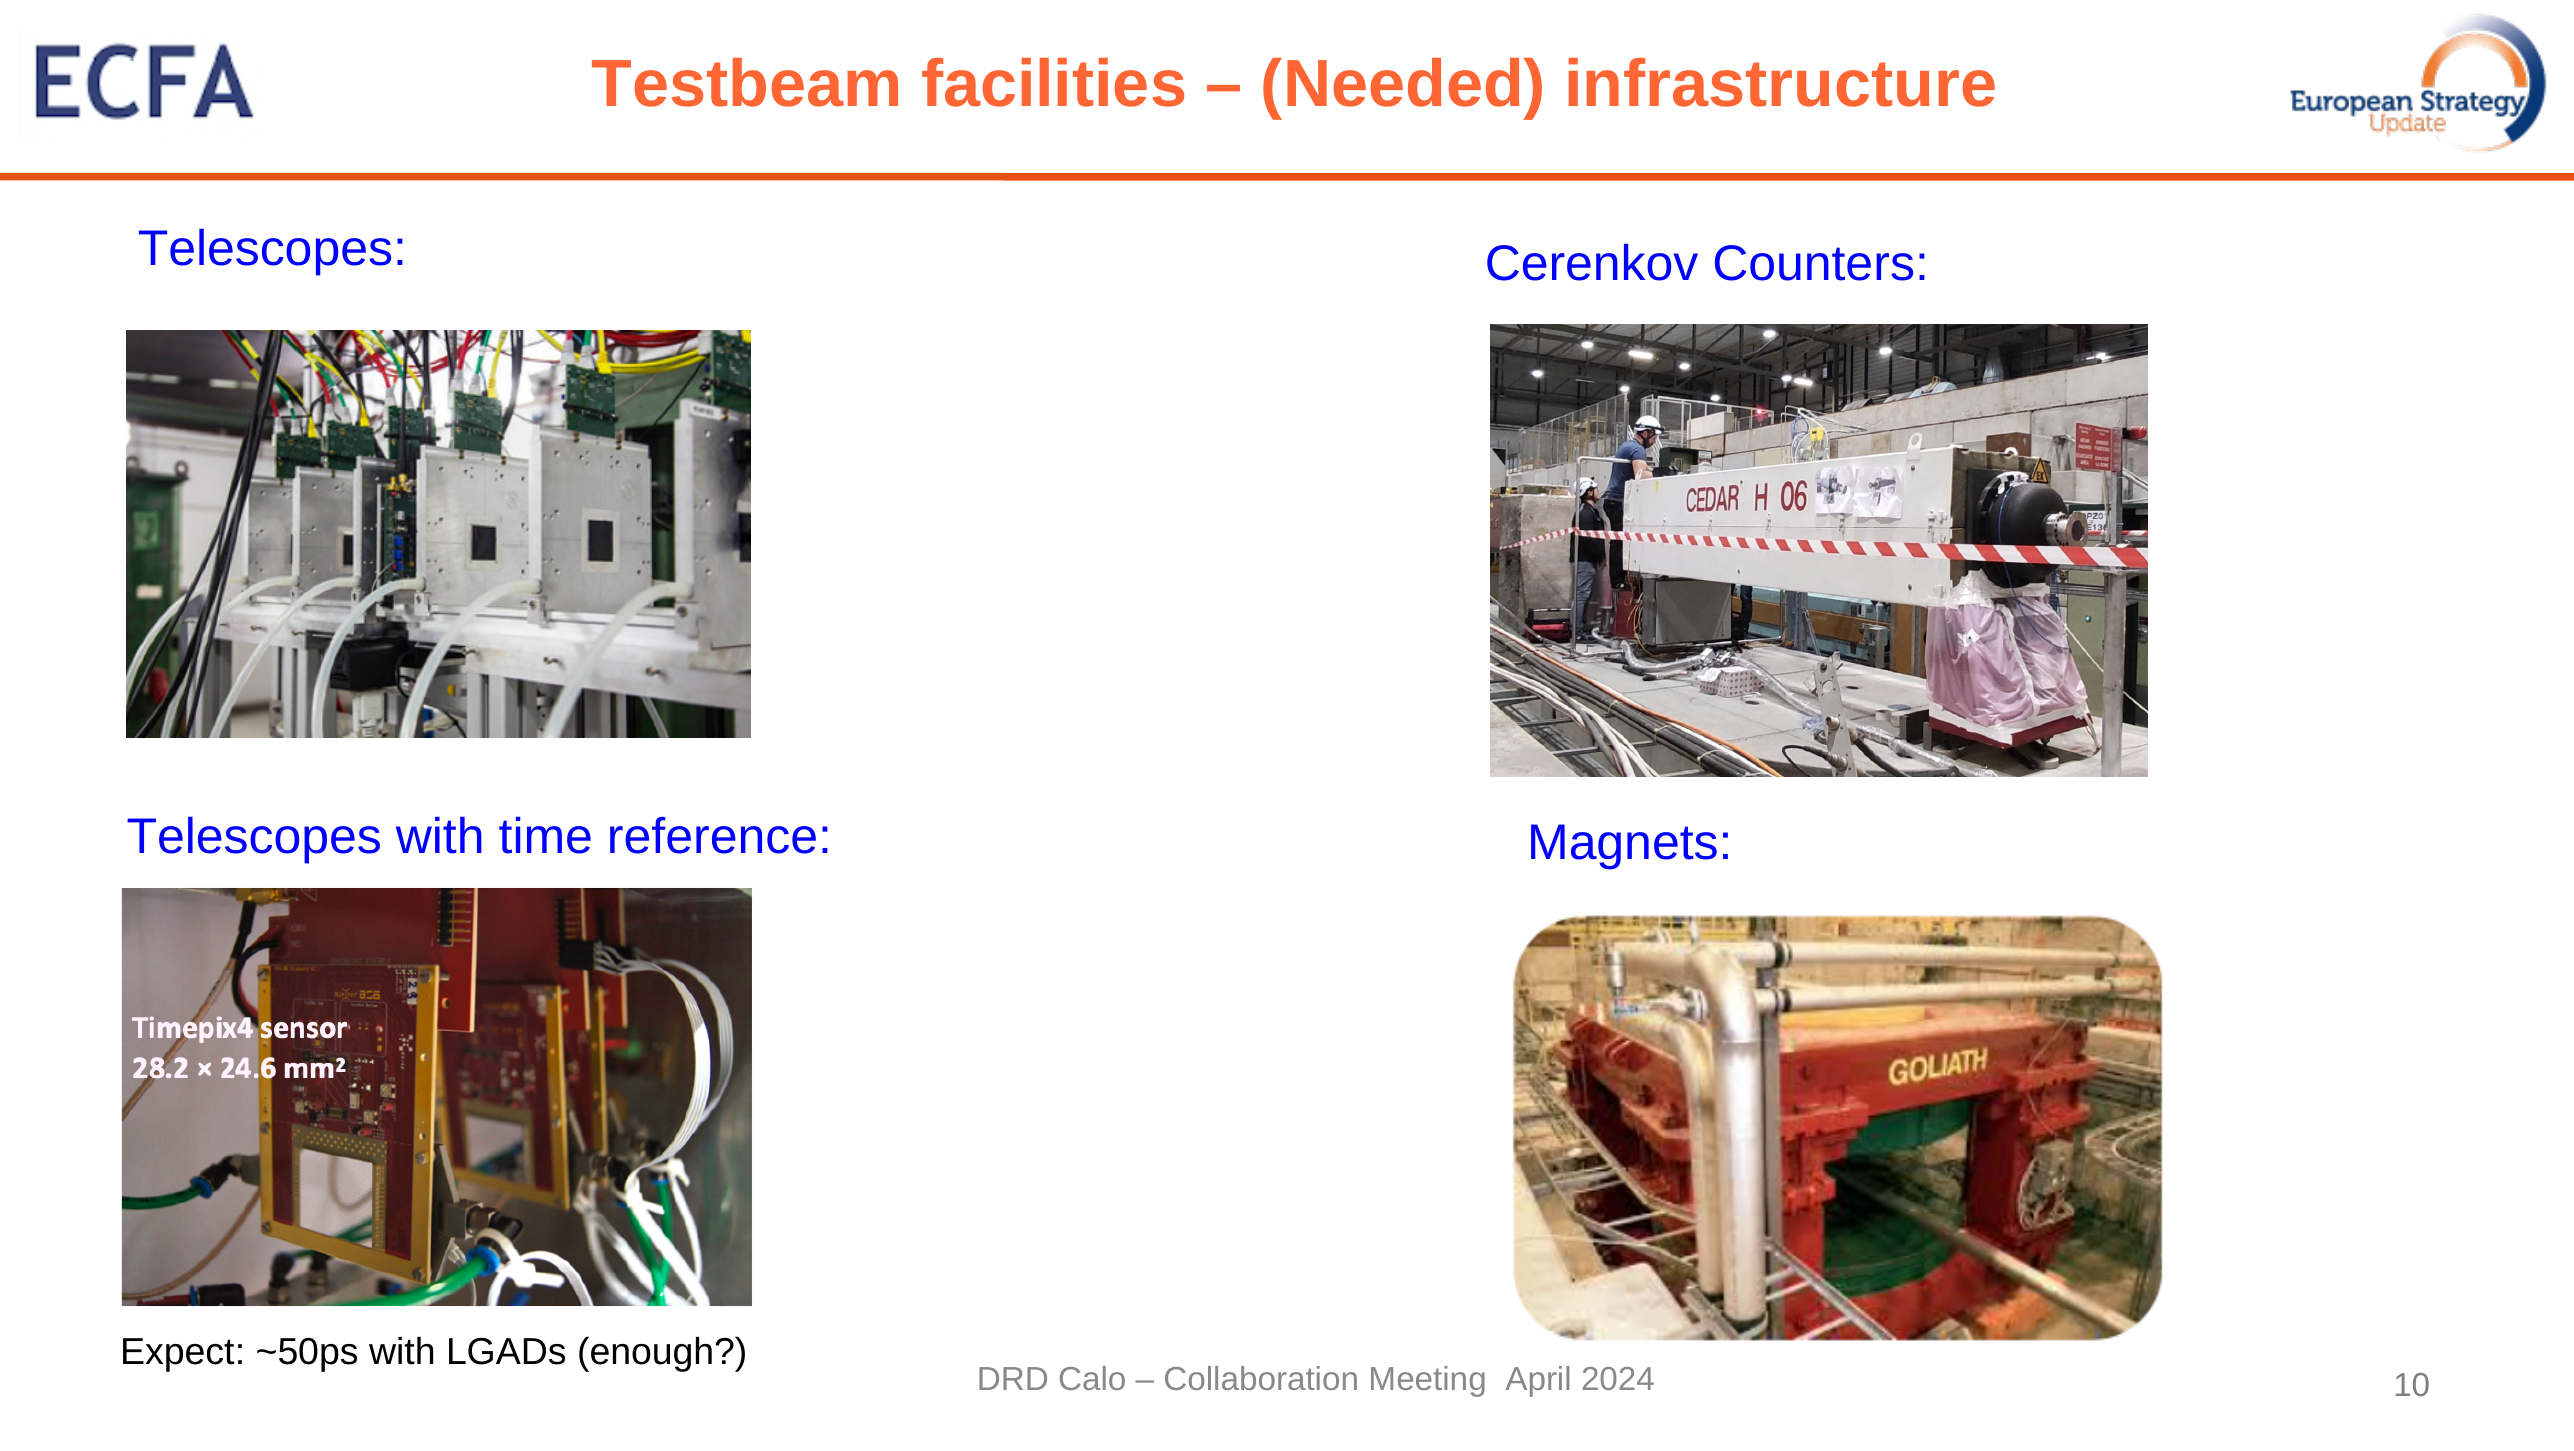

# Testbeam facilities – (Needed) infrastructure
Telescopes:
Cerenkov Counters:
Telescopes with time reference:
Magnets:
Expect: ~50ps with LGADs (enough?)
10